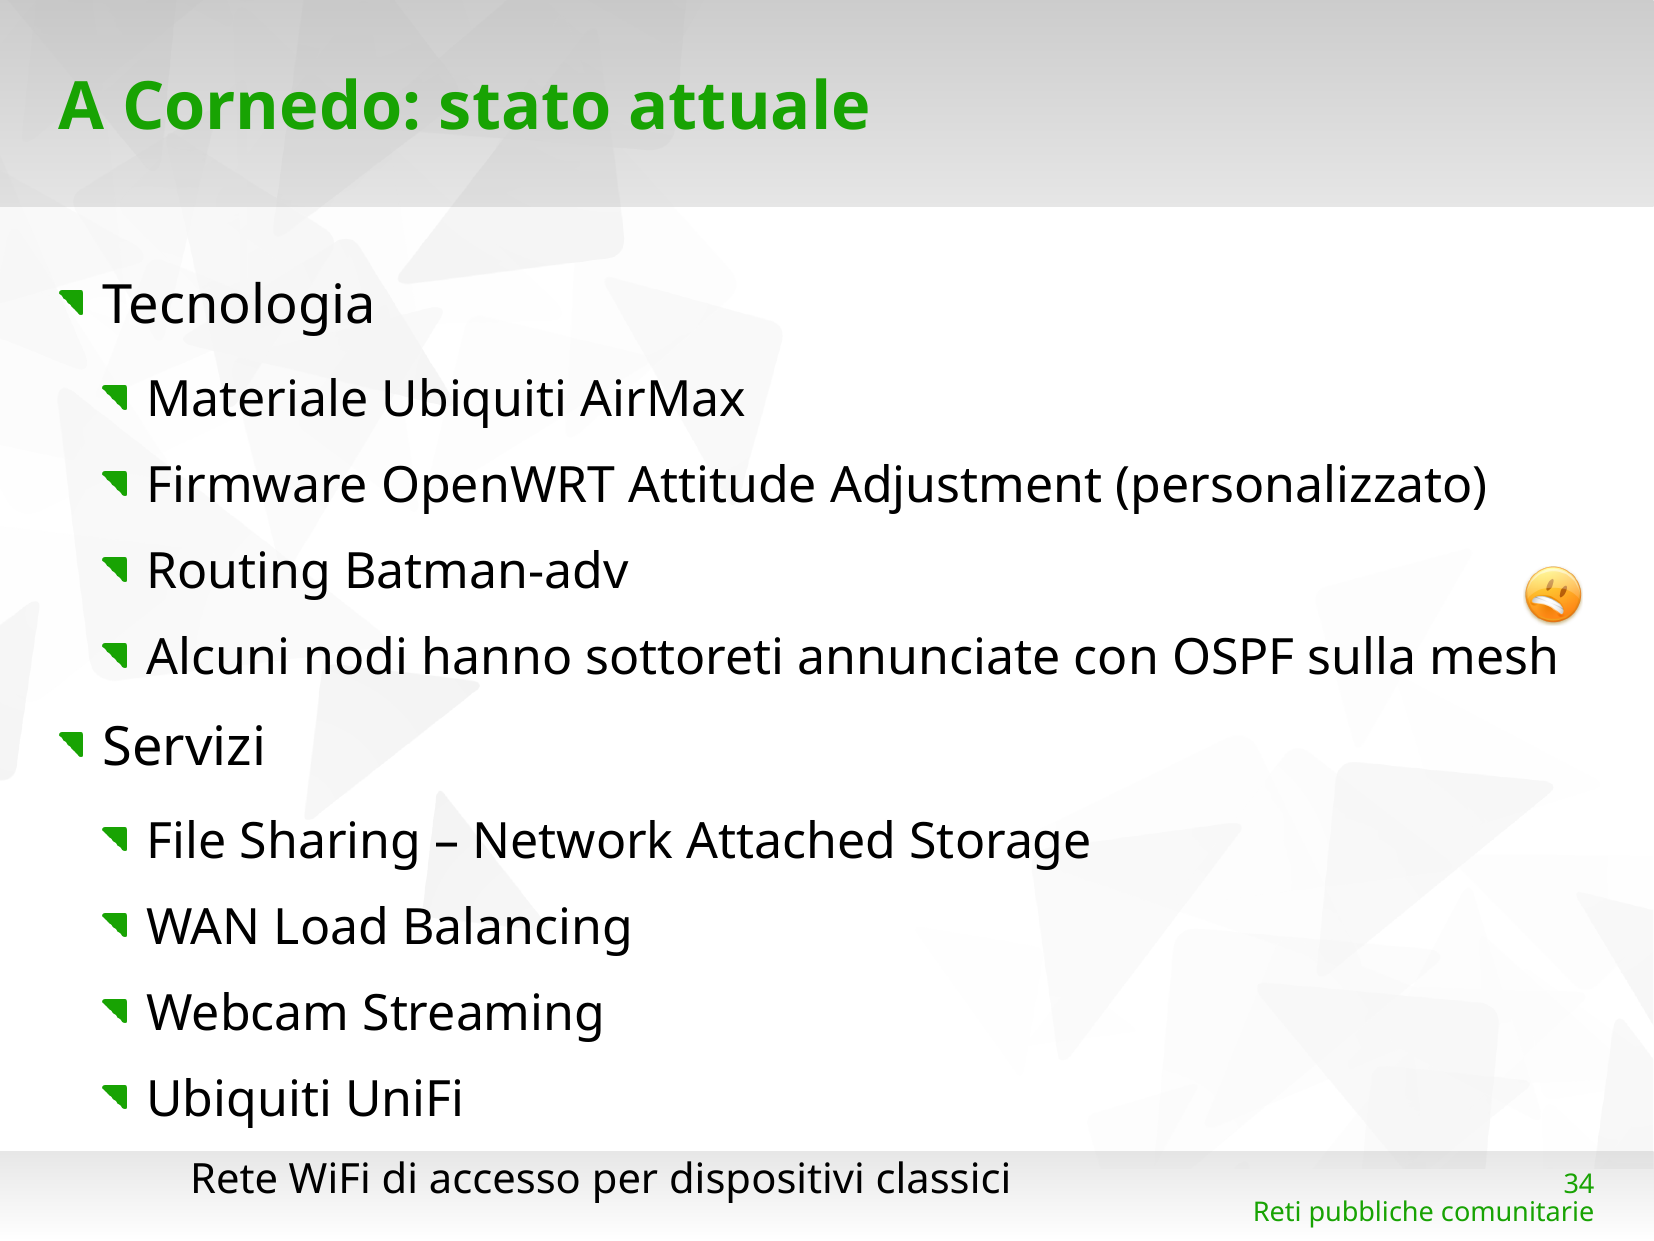

# A Cornedo: stato attuale
Tecnologia
Materiale Ubiquiti AirMax
Firmware OpenWRT Attitude Adjustment (personalizzato)
Routing Batman-adv
Alcuni nodi hanno sottoreti annunciate con OSPF sulla mesh
Servizi
File Sharing – Network Attached Storage
WAN Load Balancing
Webcam Streaming
Ubiquiti UniFi
Rete WiFi di accesso per dispositivi classici
34
Reti pubbliche comunitarie